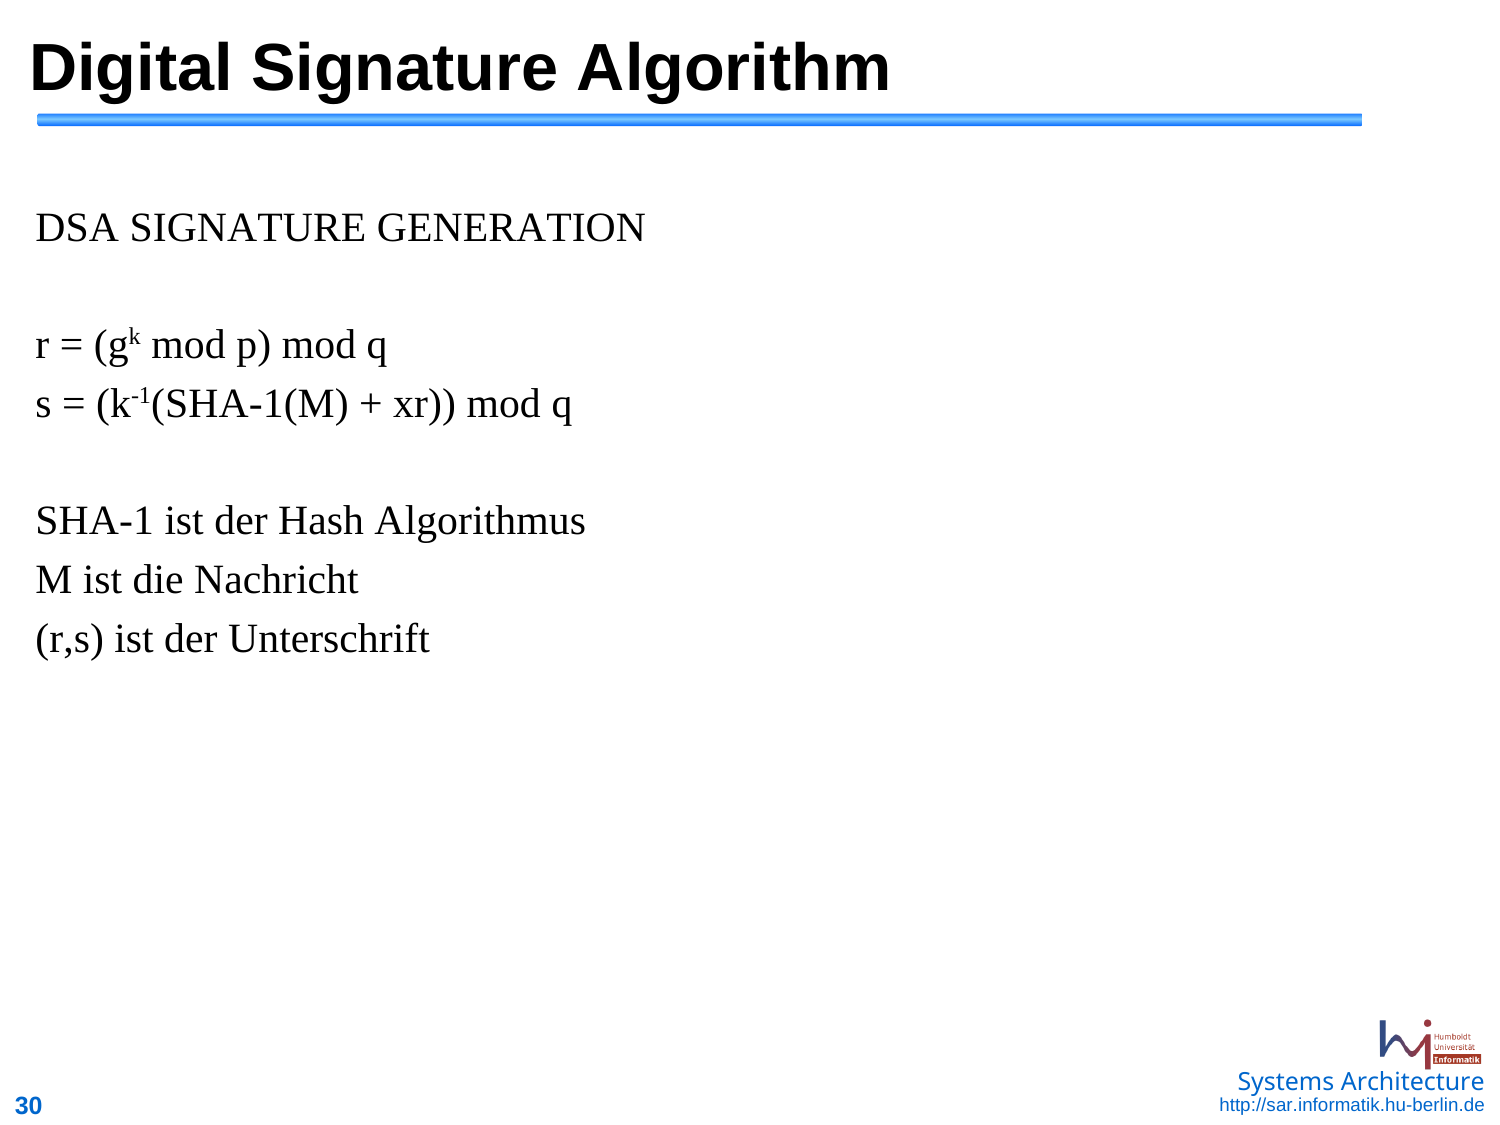

# Digital Signature Algorithm
DSA SIGNATURE GENERATION
r = (gk mod p) mod q
s = (k-1(SHA-1(M) + xr)) mod q
SHA-1 ist der Hash Algorithmus
M ist die Nachricht
(r,s) ist der Unterschrift